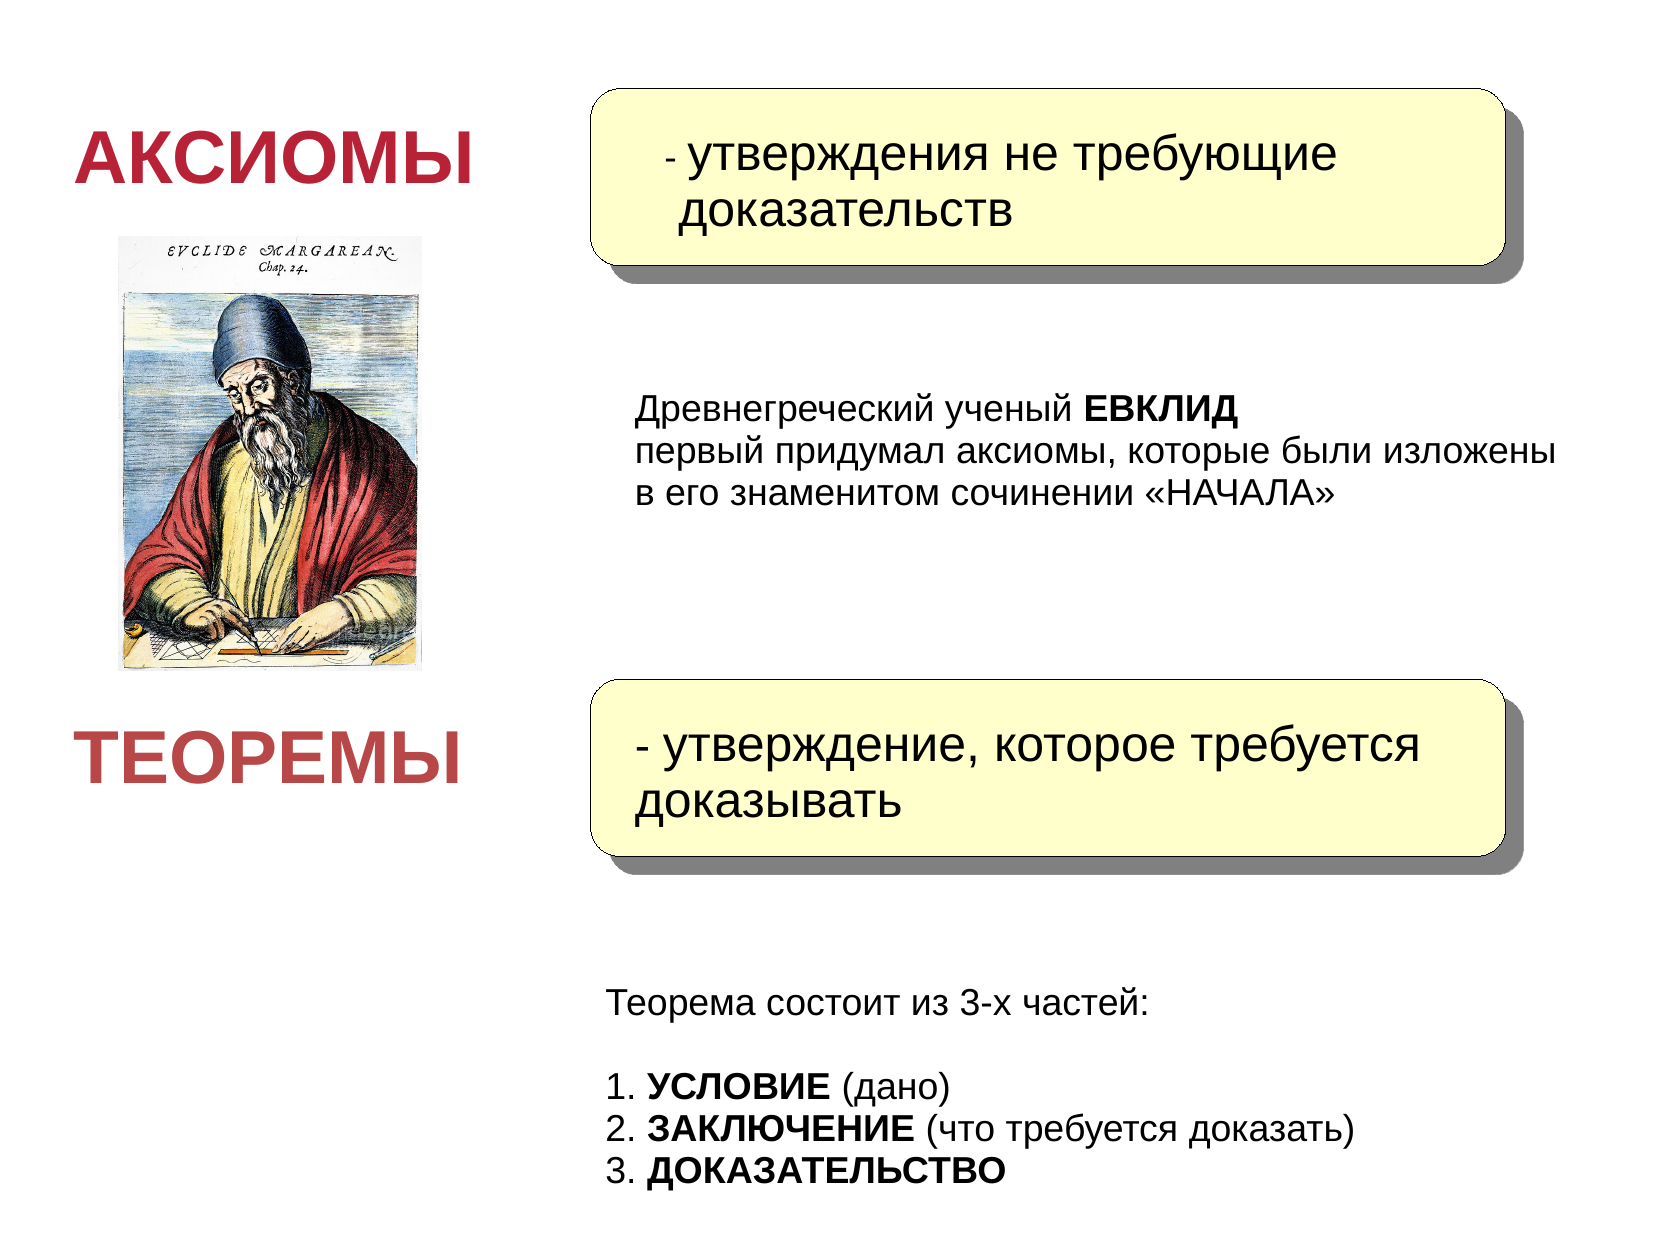

АКСИОМЫ
- утверждения не требующие
 доказательств
Древнегреческий ученый ЕВКЛИД
первый придумал аксиомы, которые были изложены
в его знаменитом сочинении «НАЧАЛА»
ТЕОРЕМЫ
- утверждение, которое требуется
доказывать
Теорема состоит из 3-х частей:
1. УСЛОВИЕ (дано)
2. ЗАКЛЮЧЕНИЕ (что требуется доказать)
3. ДОКАЗАТЕЛЬСТВО